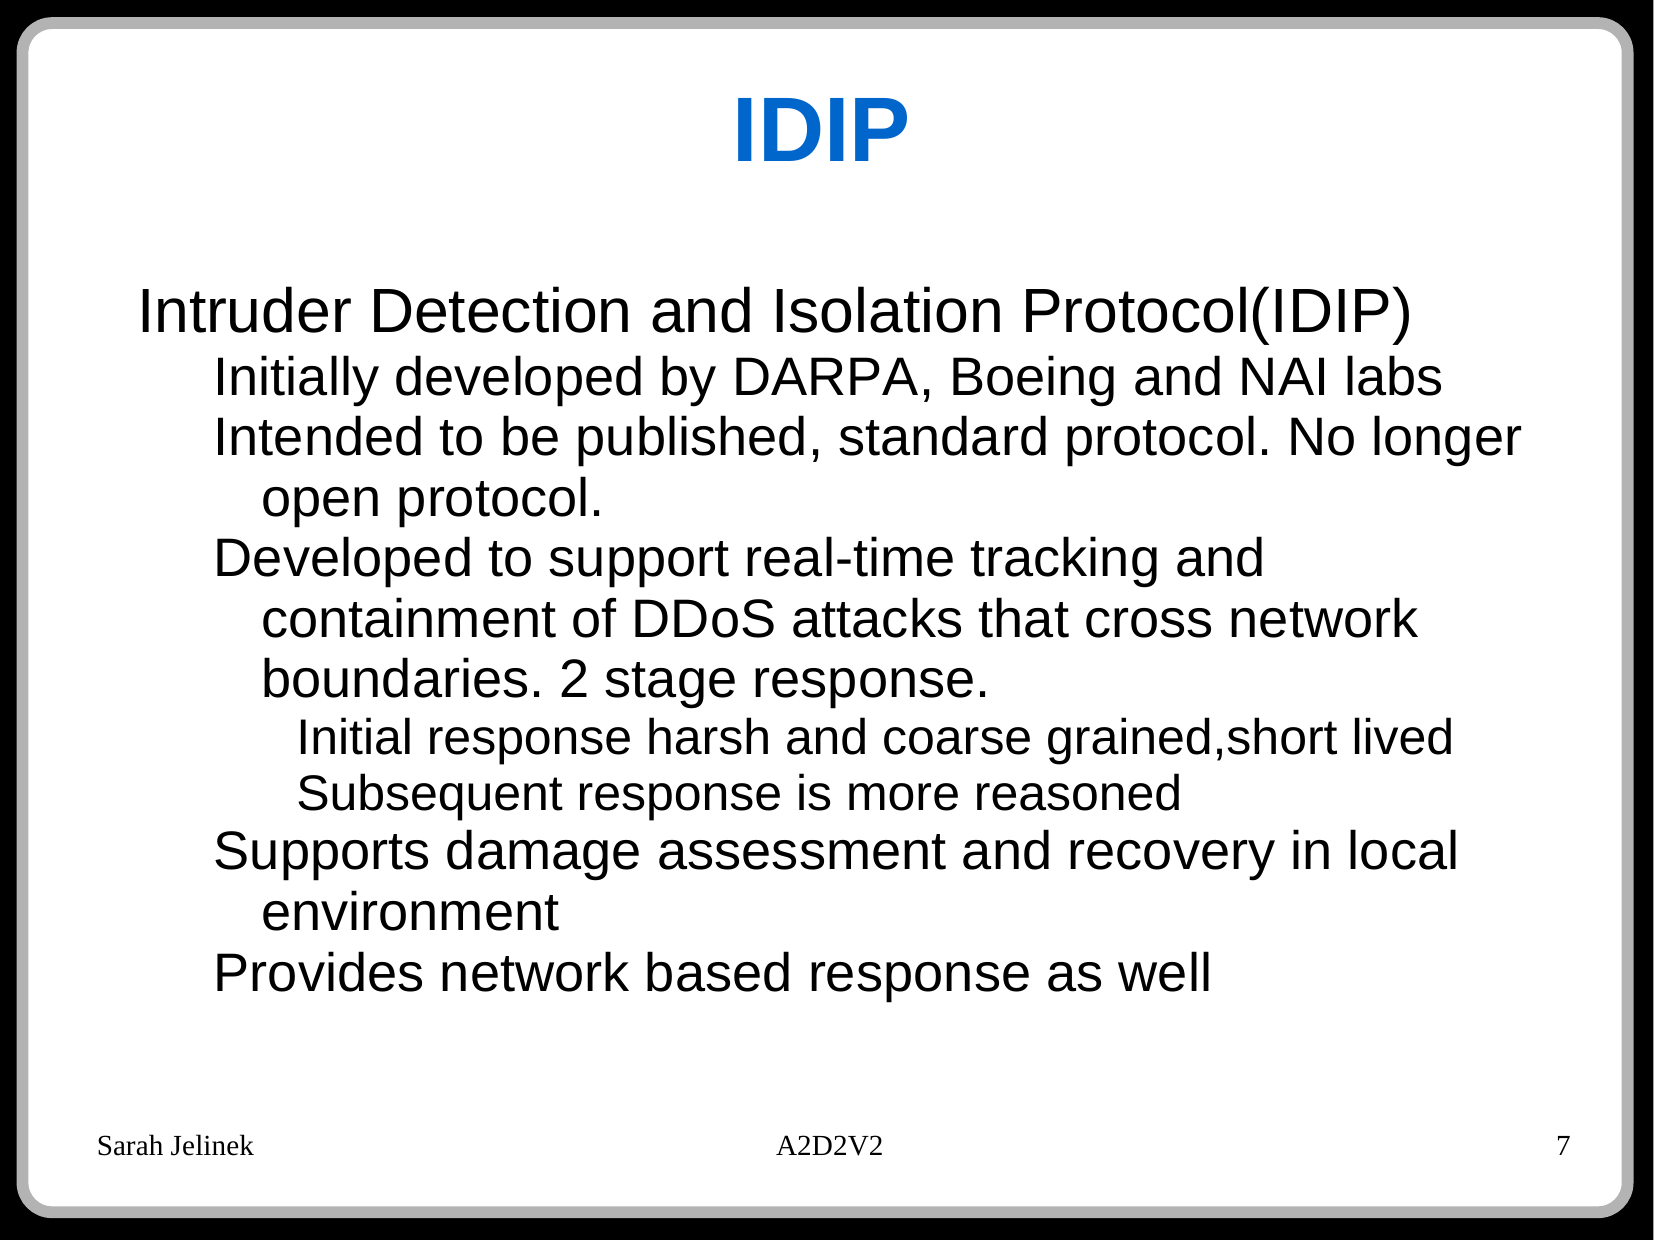

# IDIP
Intruder Detection and Isolation Protocol(IDIP)
Initially developed by DARPA, Boeing and NAI labs
Intended to be published, standard protocol. No longer open protocol.
Developed to support real-time tracking and containment of DDoS attacks that cross network boundaries. 2 stage response.
Initial response harsh and coarse grained,short lived
Subsequent response is more reasoned
Supports damage assessment and recovery in local environment
Provides network based response as well
Sarah Jelinek A2D2V2
7